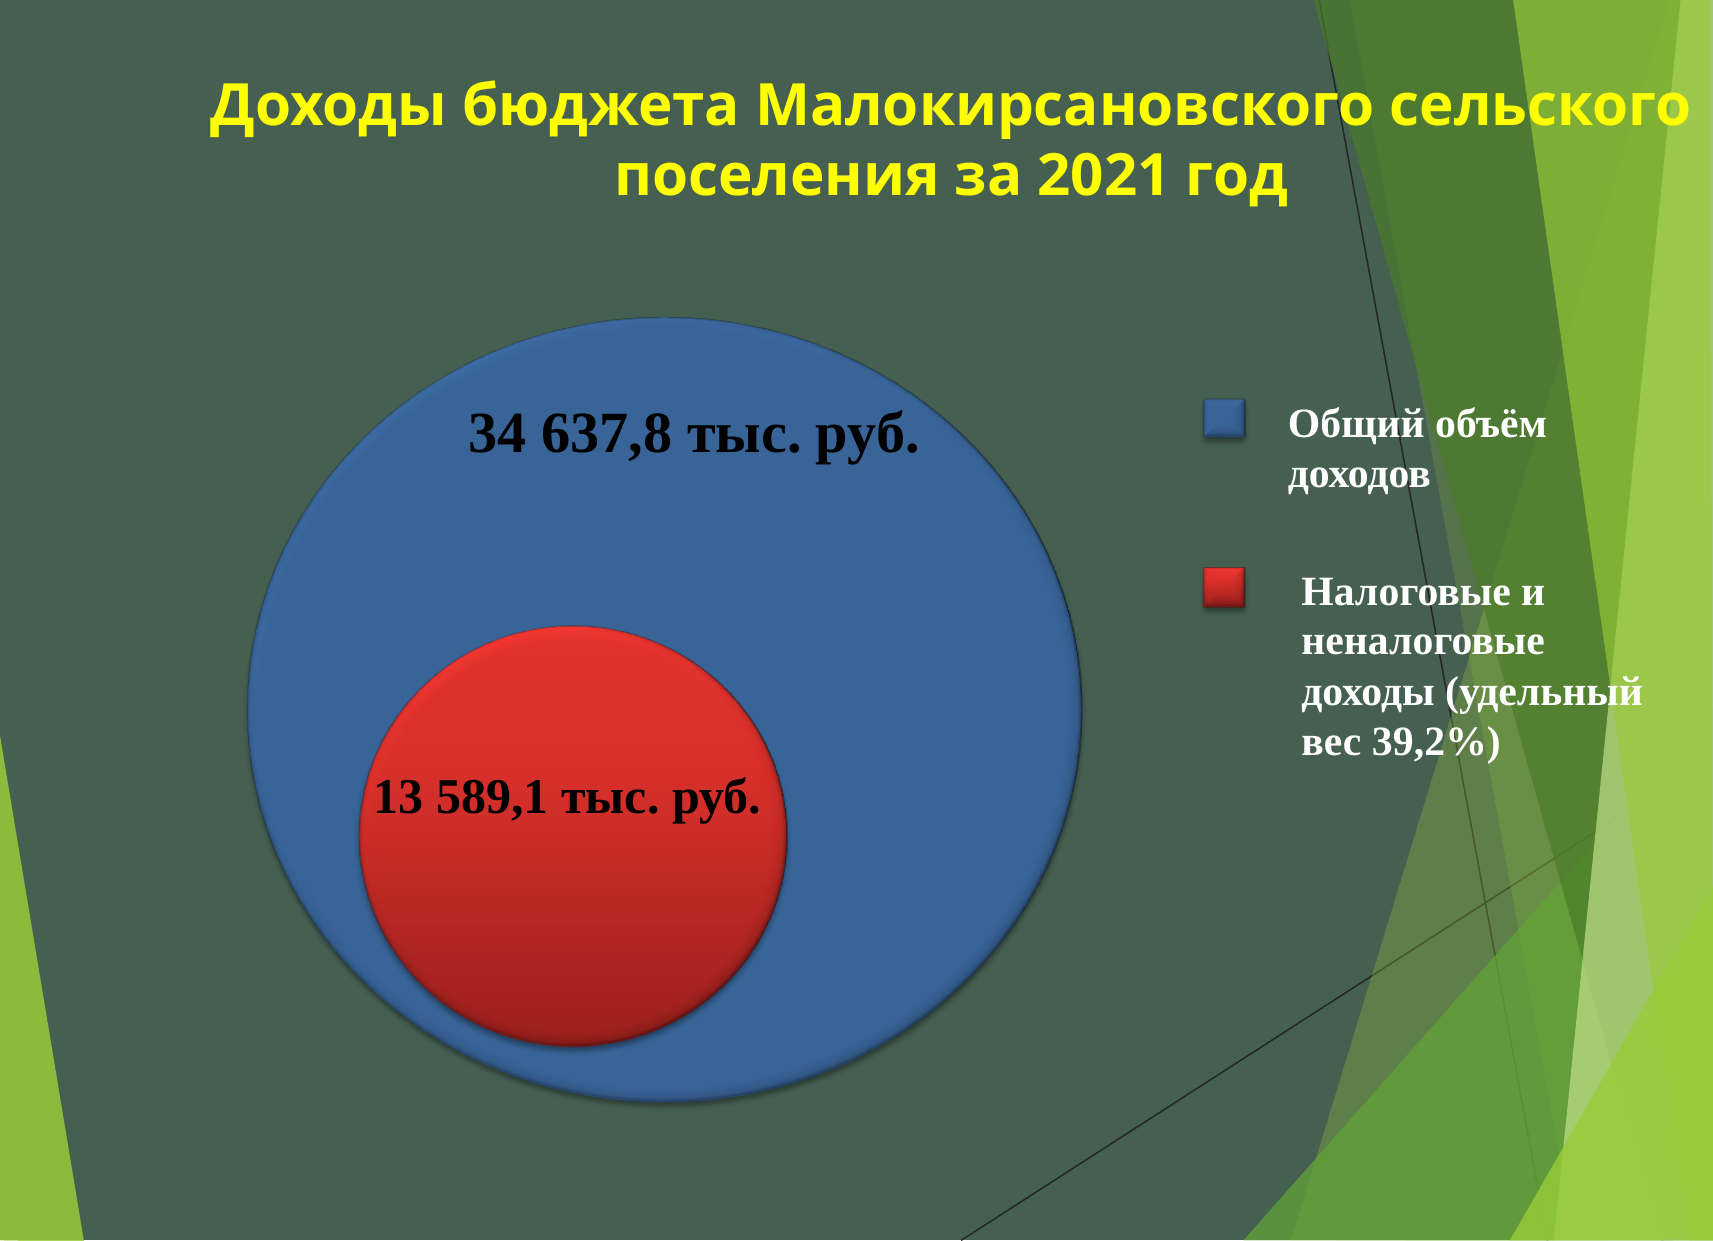

# Доходы бюджета Малокирсановского сельского поселения за 2021 год
34 637,8 тыс. руб.
Общий объём доходов
Налоговые и неналоговые доходы (удельный вес 39,2%)
13 589,1 тыс. руб.